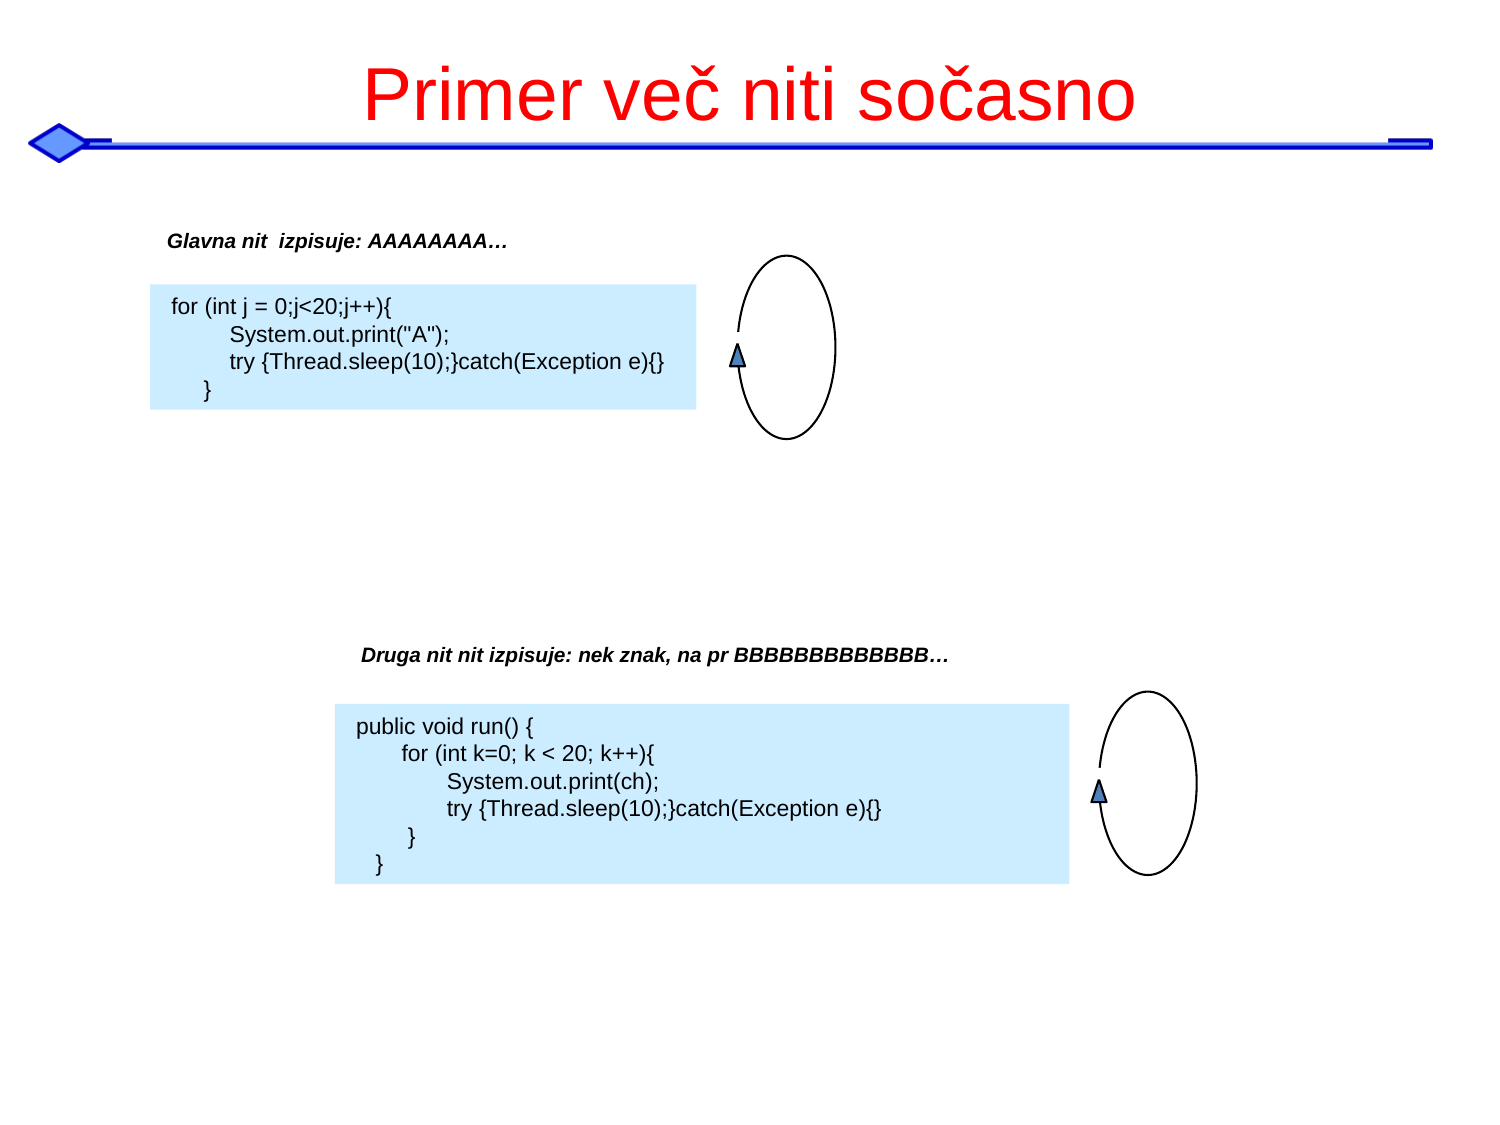

# Primer več niti sočasno
Glavna nit izpisuje: AAAAAAAA…
 for (int j = 0;j<20;j++){
 System.out.print("A");
 try {Thread.sleep(10);}catch(Exception e){}
 }
Druga nit nit izpisuje: nek znak, na pr BBBBBBBBBBBBB…
 public void run() {
 for (int k=0; k < 20; k++){
 System.out.print(ch);
 try {Thread.sleep(10);}catch(Exception e){}
 }
 }